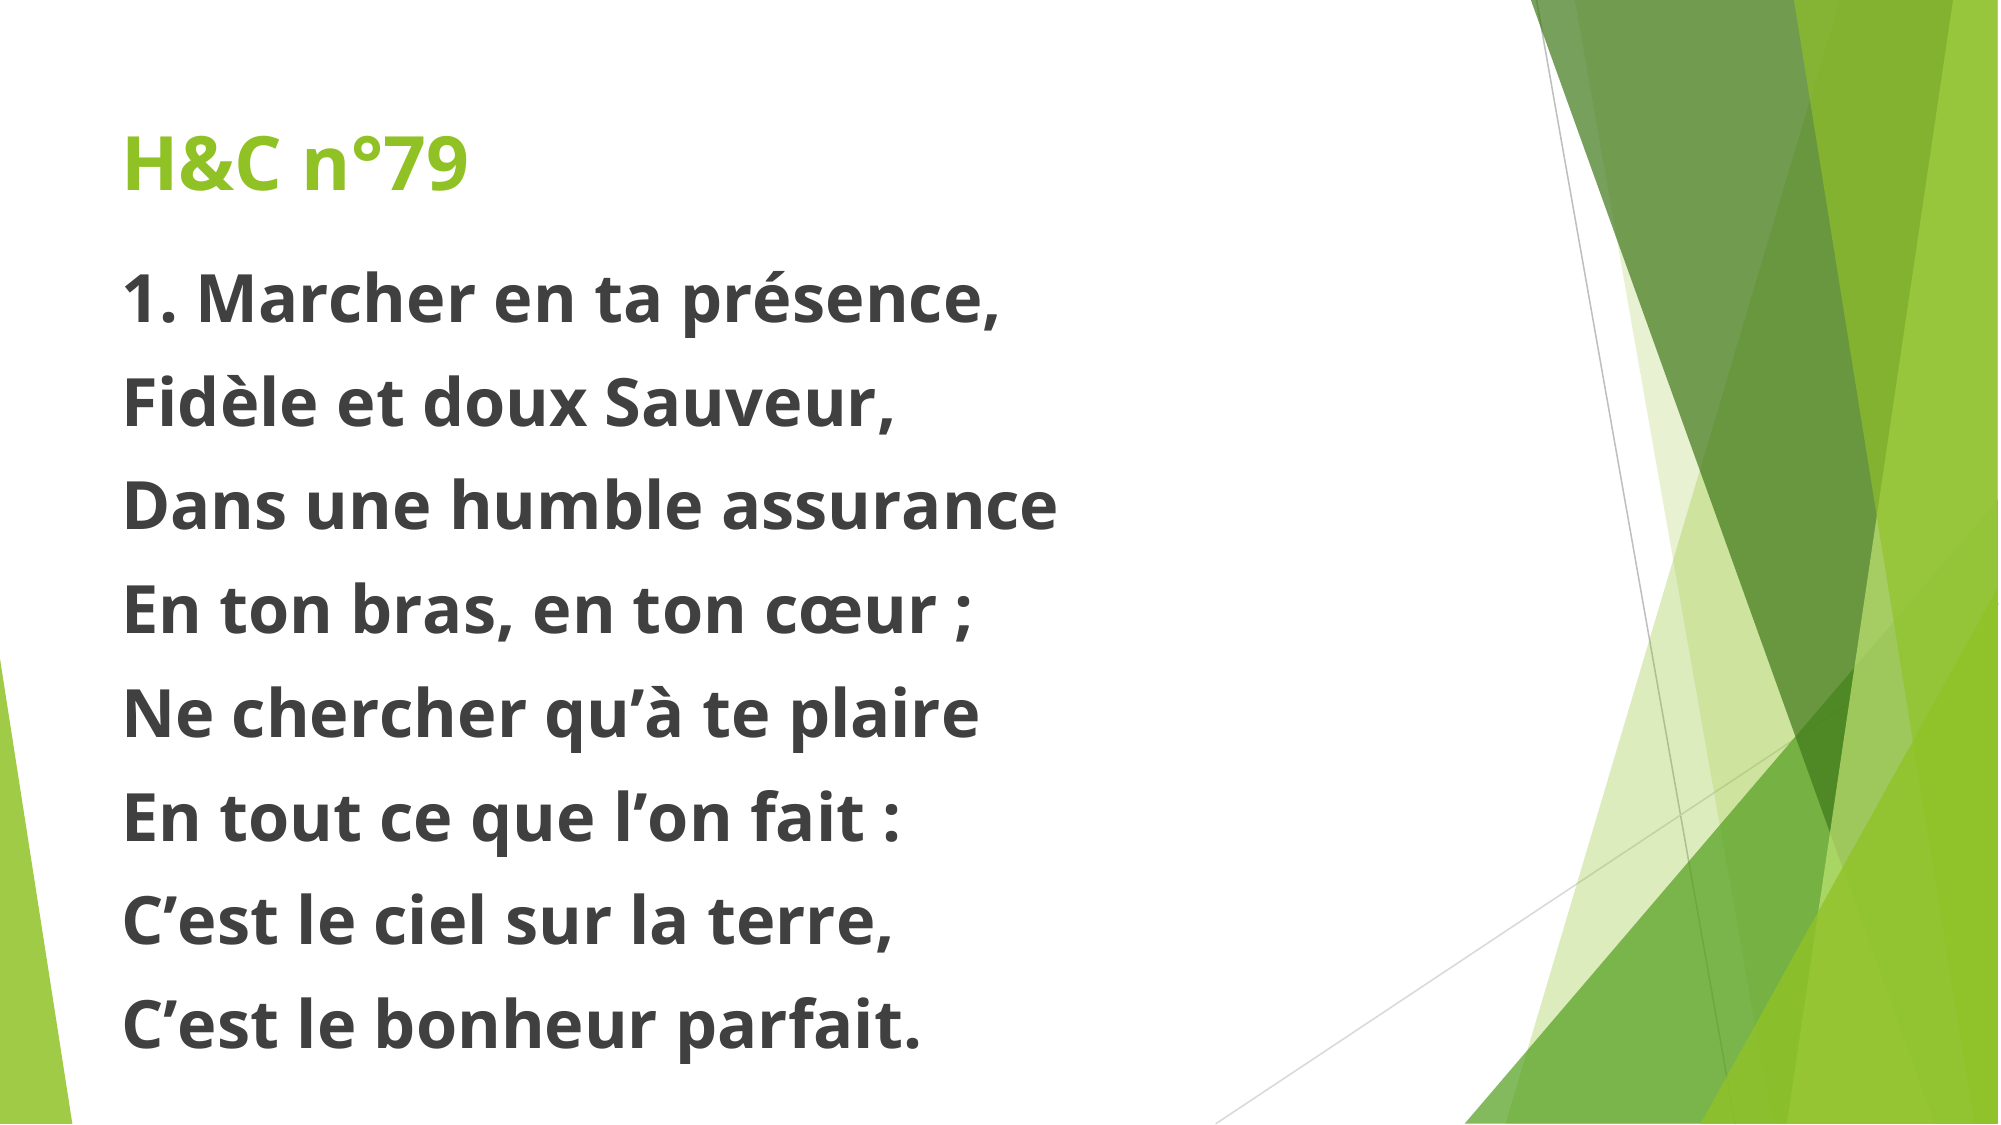

H&C n°79
1. Marcher en ta présence,
Fidèle et doux Sauveur,
Dans une humble assurance
En ton bras, en ton cœur ;
Ne chercher qu’à te plaire
En tout ce que l’on fait :
C’est le ciel sur la terre,
C’est le bonheur parfait.